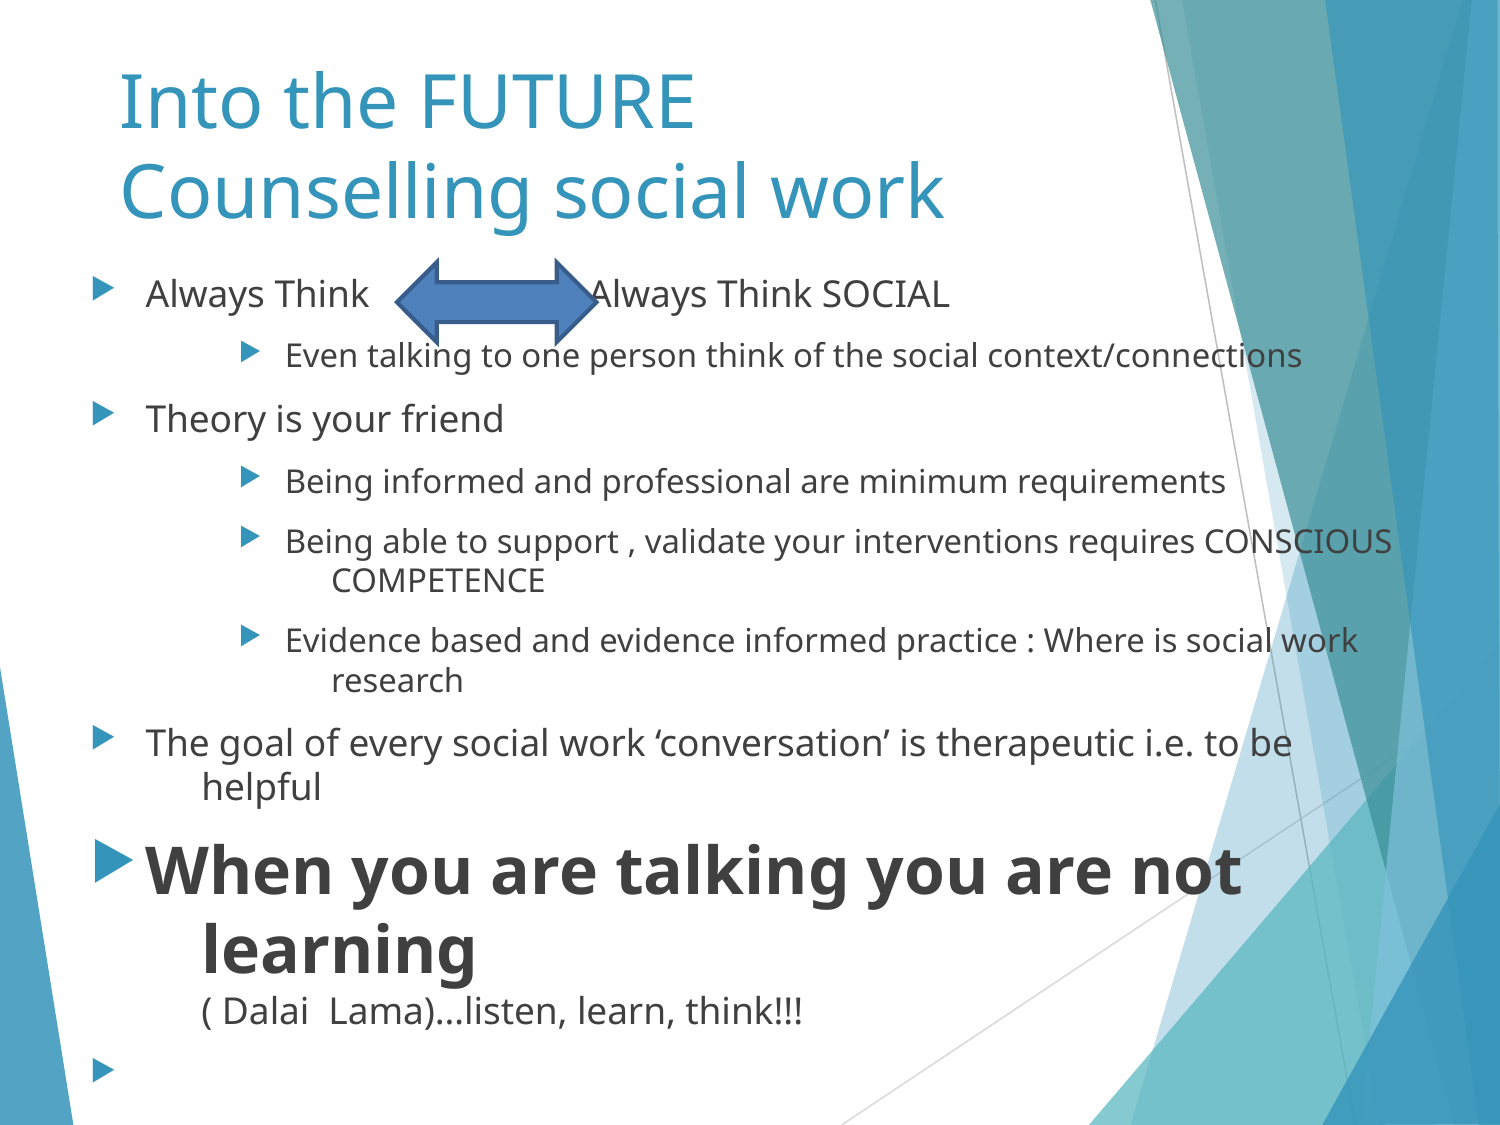

# Into the FUTURE Counselling social work
Always Think Always Think SOCIAL
Even talking to one person think of the social context/connections
Theory is your friend
Being informed and professional are minimum requirements
Being able to support , validate your interventions requires CONSCIOUS COMPETENCE
Evidence based and evidence informed practice : Where is social work research
The goal of every social work ‘conversation’ is therapeutic i.e. to be helpful
When you are talking you are not learning
( Dalai Lama)…listen, learn, think!!!